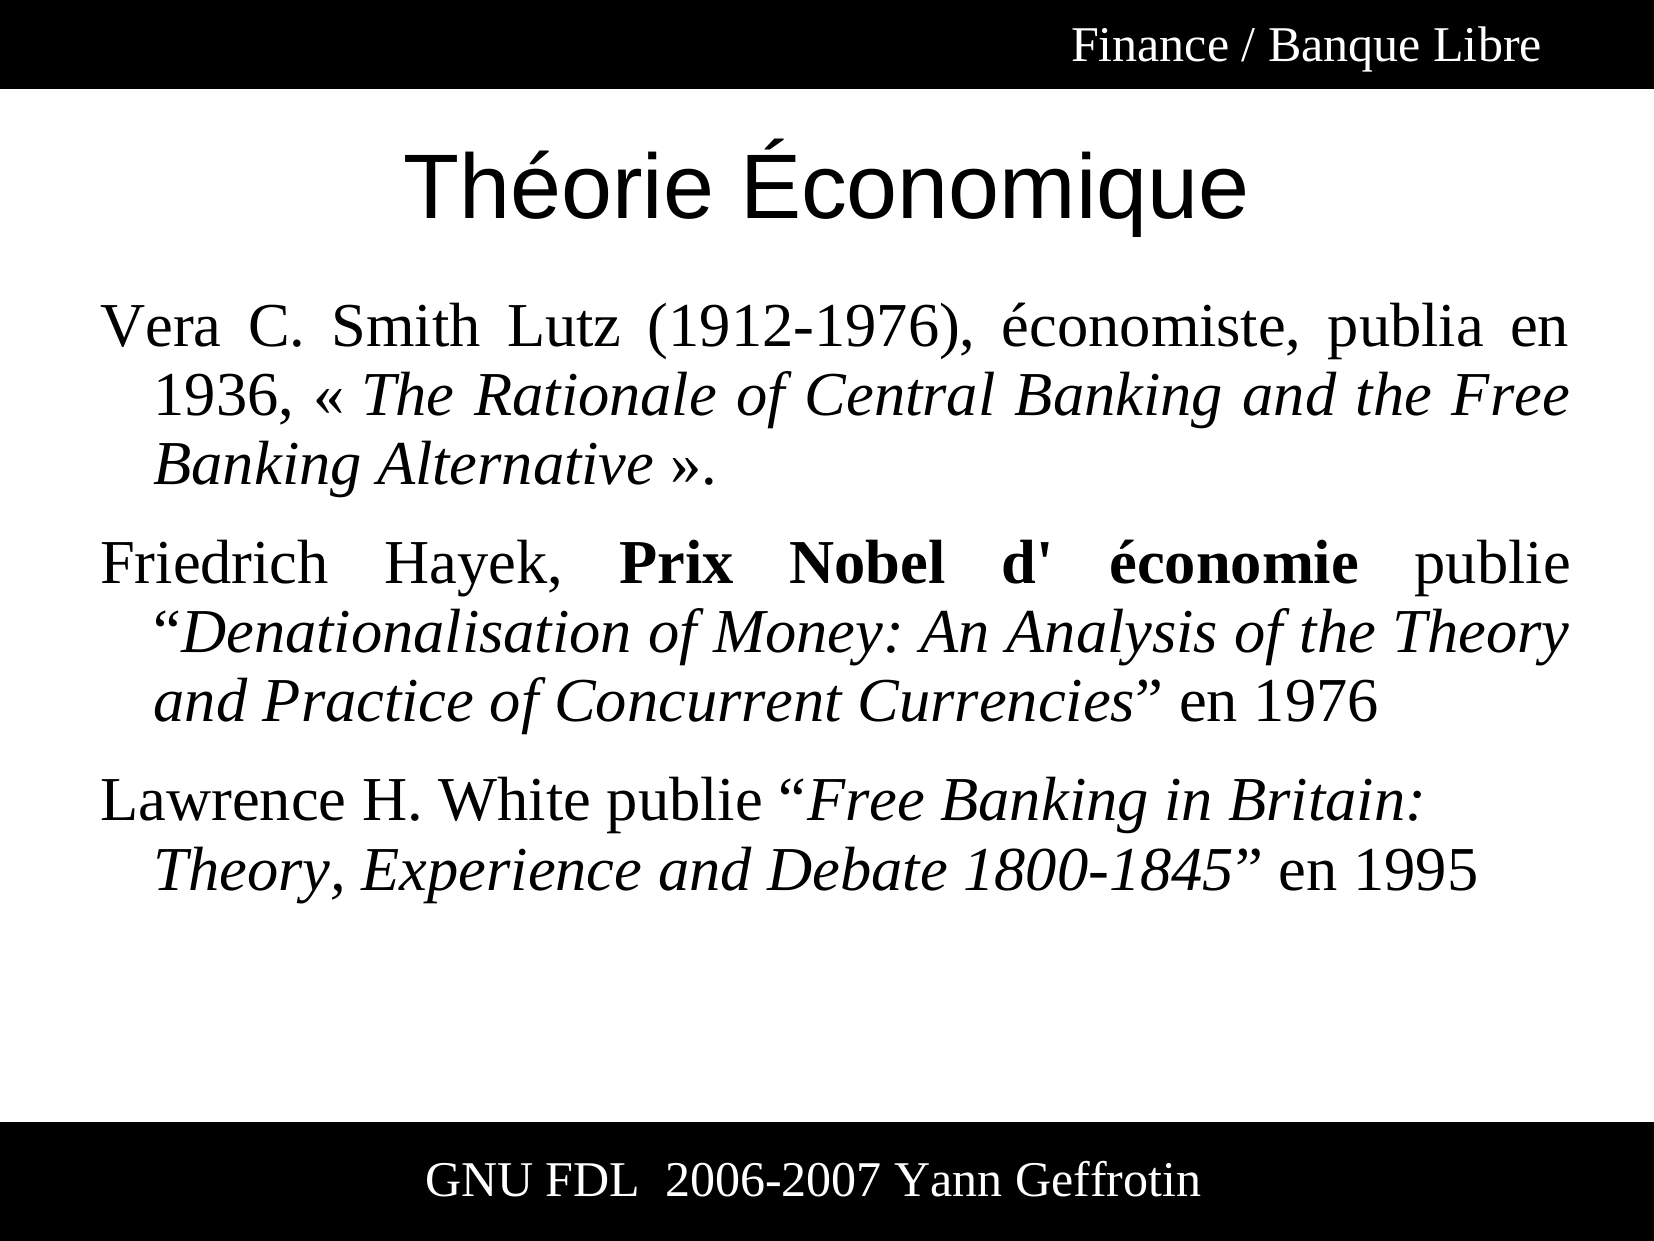

# Théorie Économique
Vera C. Smith Lutz (1912-1976), économiste, publia en 1936, « The Rationale of Central Banking and the Free Banking Alternative ».
Friedrich Hayek, Prix Nobel d' économie publie “Denationalisation of Money: An Analysis of the Theory and Practice of Concurrent Currencies” en 1976
Lawrence H. White publie “Free Banking in Britain: Theory, Experience and Debate 1800-1845” en 1995